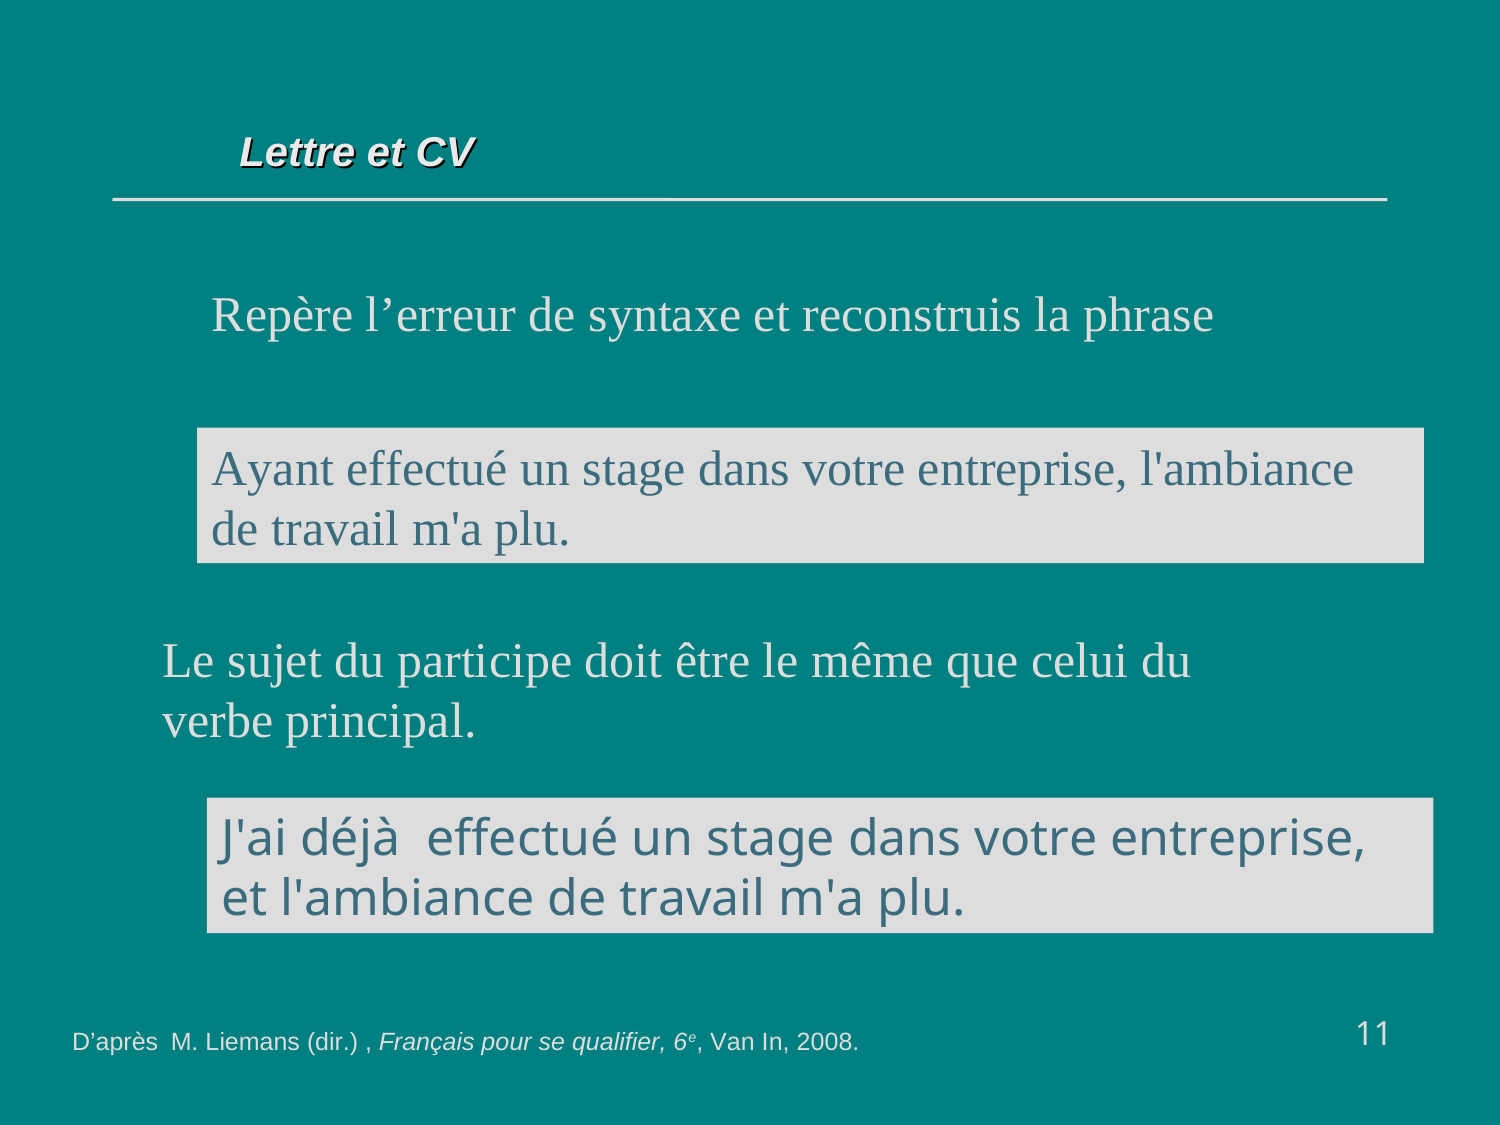

Lettre et CV
Repère l’erreur de syntaxe et reconstruis la phrase
Ayant effectué un stage dans votre entreprise, l'ambiance de travail m'a plu.
Le sujet du participe doit être le même que celui du verbe principal.
J'ai déjà effectué un stage dans votre entreprise, et l'ambiance de travail m'a plu.
D’après M. Liemans (dir.) , Français pour se qualifier, 6e, Van In, 2008.
11